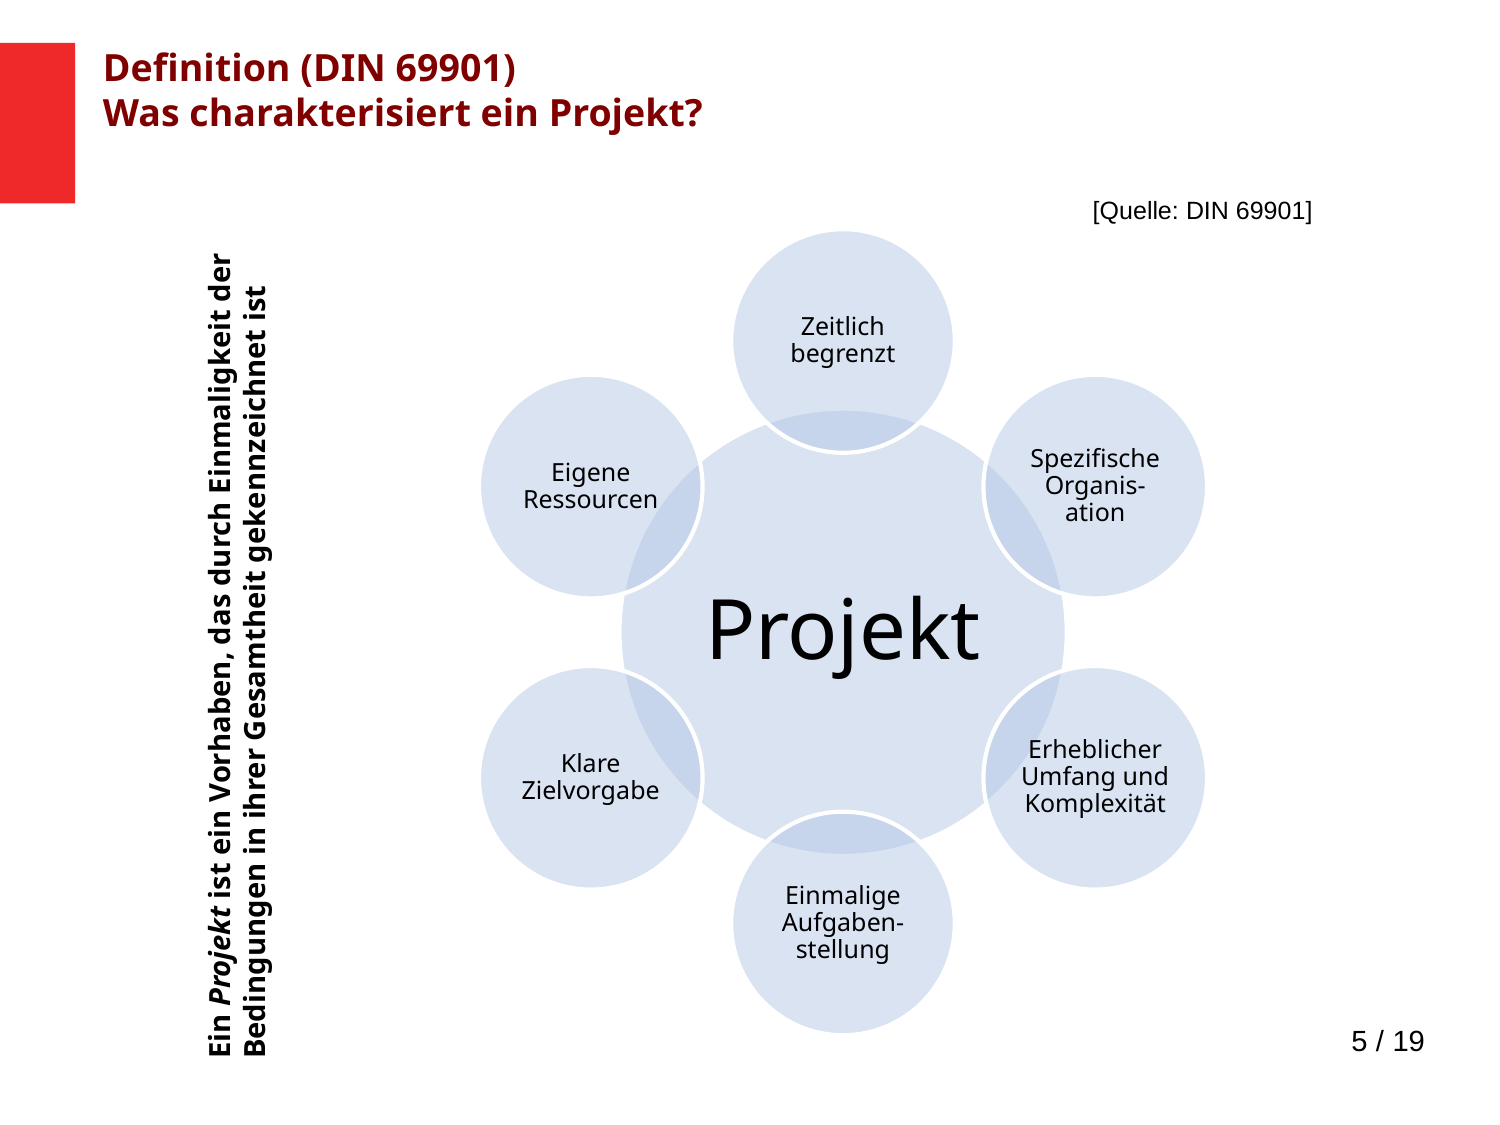

# Definition (DIN 69901) Was charakterisiert ein Projekt?
[Quelle: DIN 69901]
Zeitlich begrenzt
Eigene Ressourcen
Spezifische Organis-ation
Projekt
Klare Zielvorgabe
Erheblicher Umfang und Komplexität
Einmalige Aufgaben-stellung
Ein Projekt ist ein Vorhaben, das durch Einmaligkeit der Bedingungen in ihrer Gesamtheit gekennzeichnet ist
5